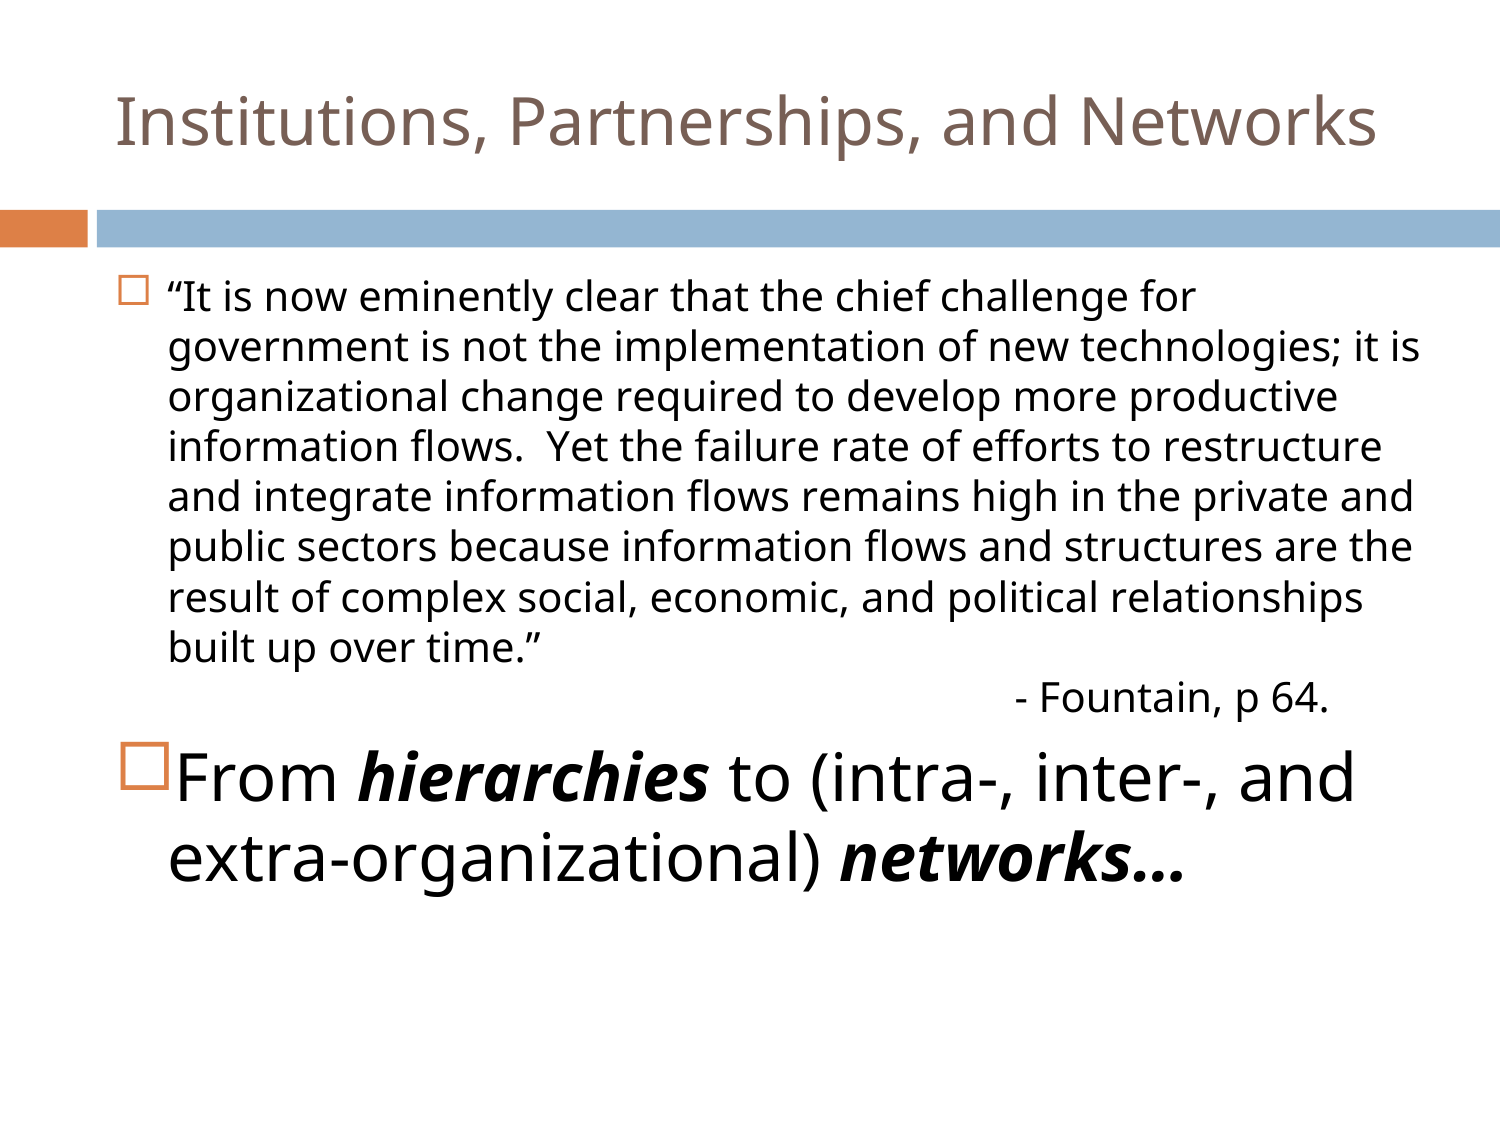

Institutions, Partnerships, and Networks
“It is now eminently clear that the chief challenge for government is not the implementation of new technologies; it is organizational change required to develop more productive information flows. Yet the failure rate of efforts to restructure and integrate information flows remains high in the private and public sectors because information flows and structures are the result of complex social, economic, and political relationships built up over time.”
						- Fountain, p 64.
From hierarchies to (intra-, inter-, and extra-organizational) networks…